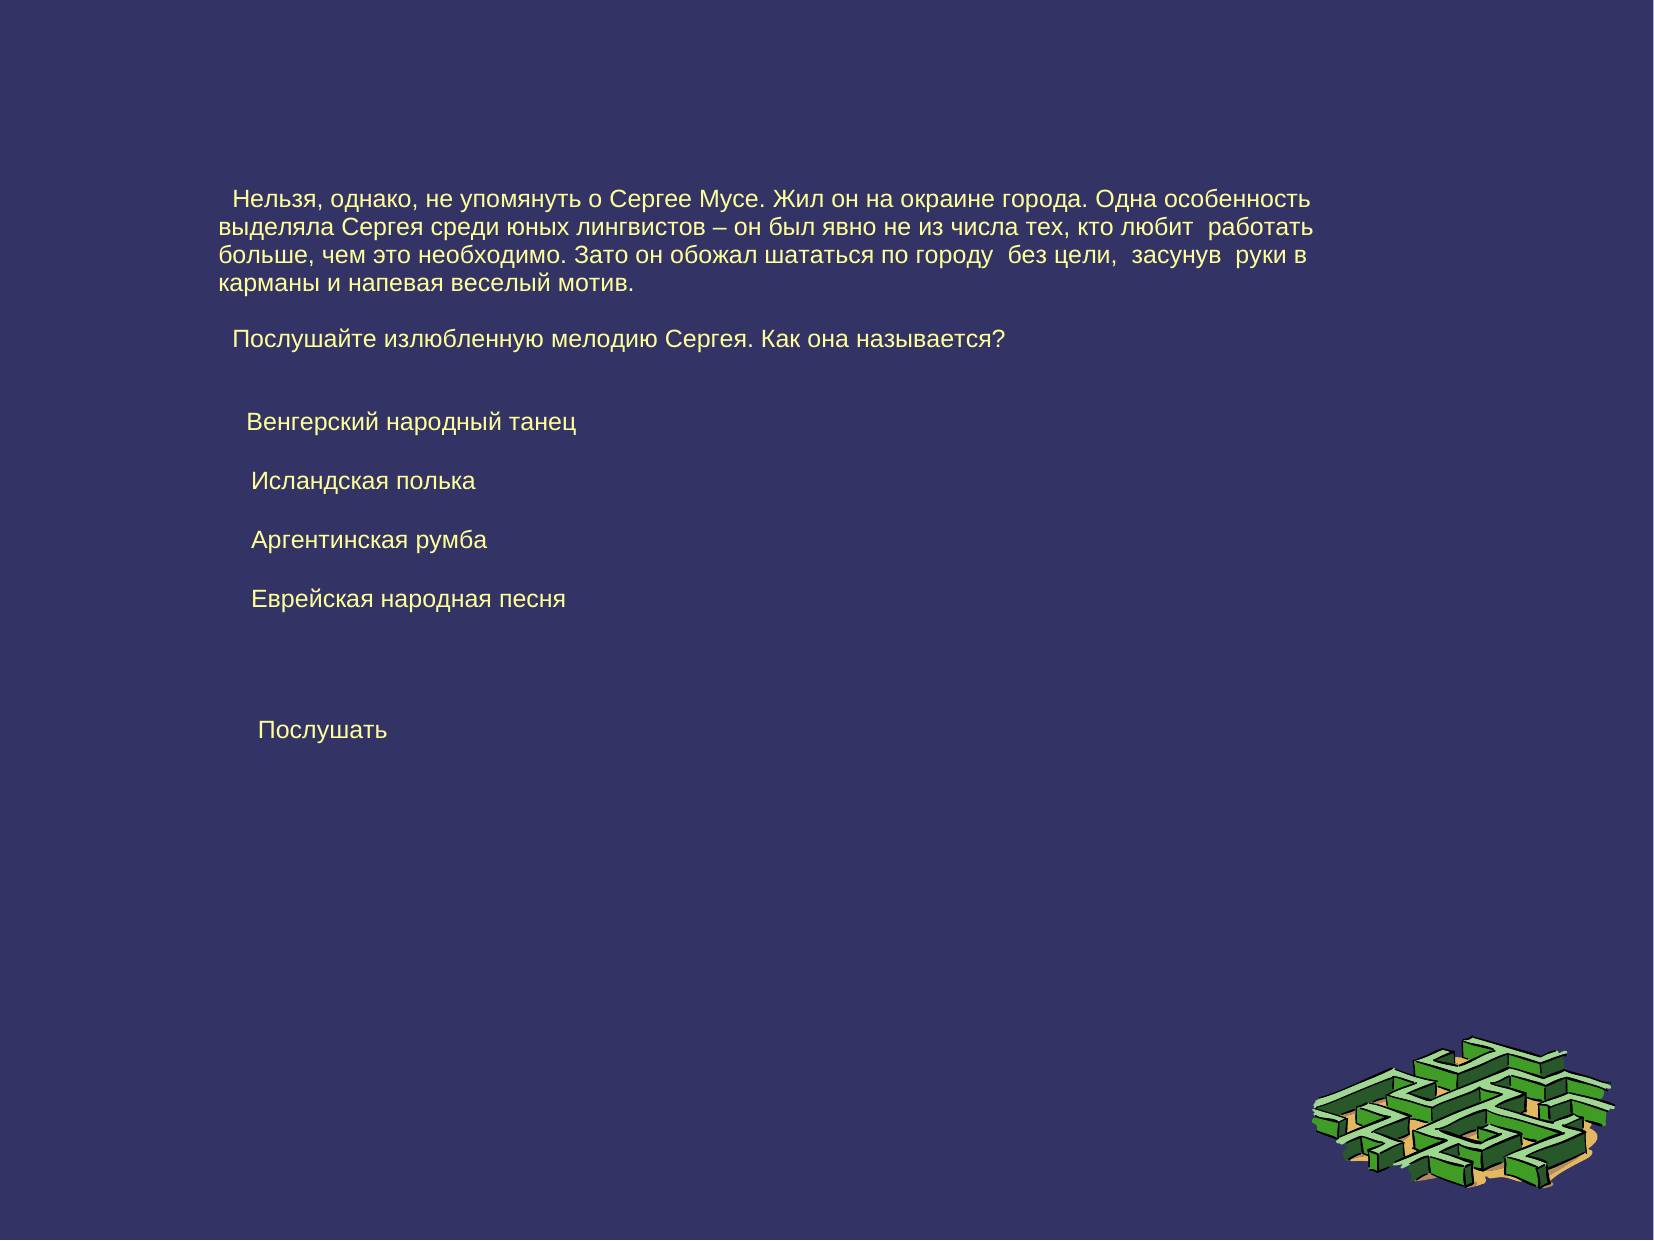

Нельзя, однако, не упомянуть о Сергее Мусе. Жил он на окраине города. Одна особенность выделяла Сергея среди юных лингвистов – он был явно не из числа тех, кто любит работать больше, чем это необходимо. Зато он обожал шататься по городу без цели, засунув руки в
карманы и напевая веселый мотив.
 Послушайте излюбленную мелодию Сергея. Как она называется?
Венгерский народный танец
Исландская полька
Аргентинская румба
Еврейская народная песня
 Послушать